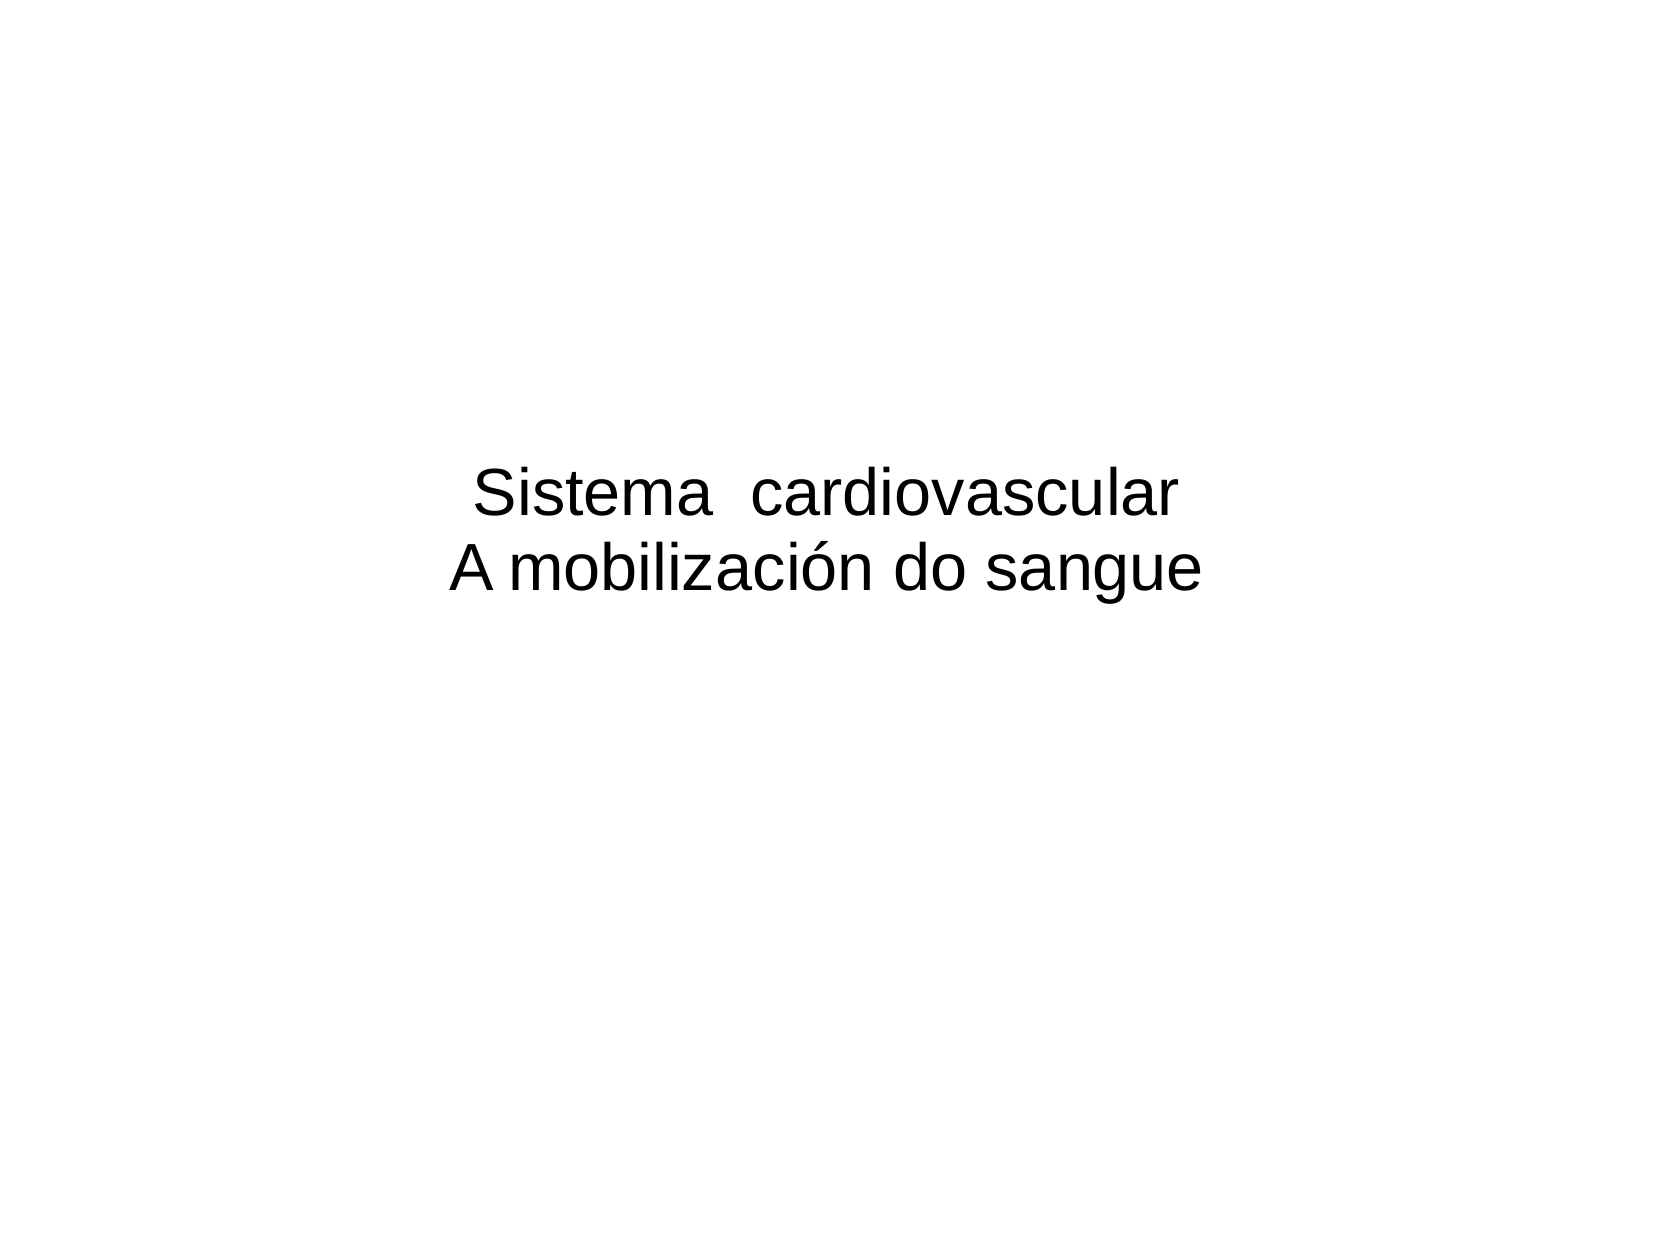

# Sistema cardiovascular
A mobilización do sangue